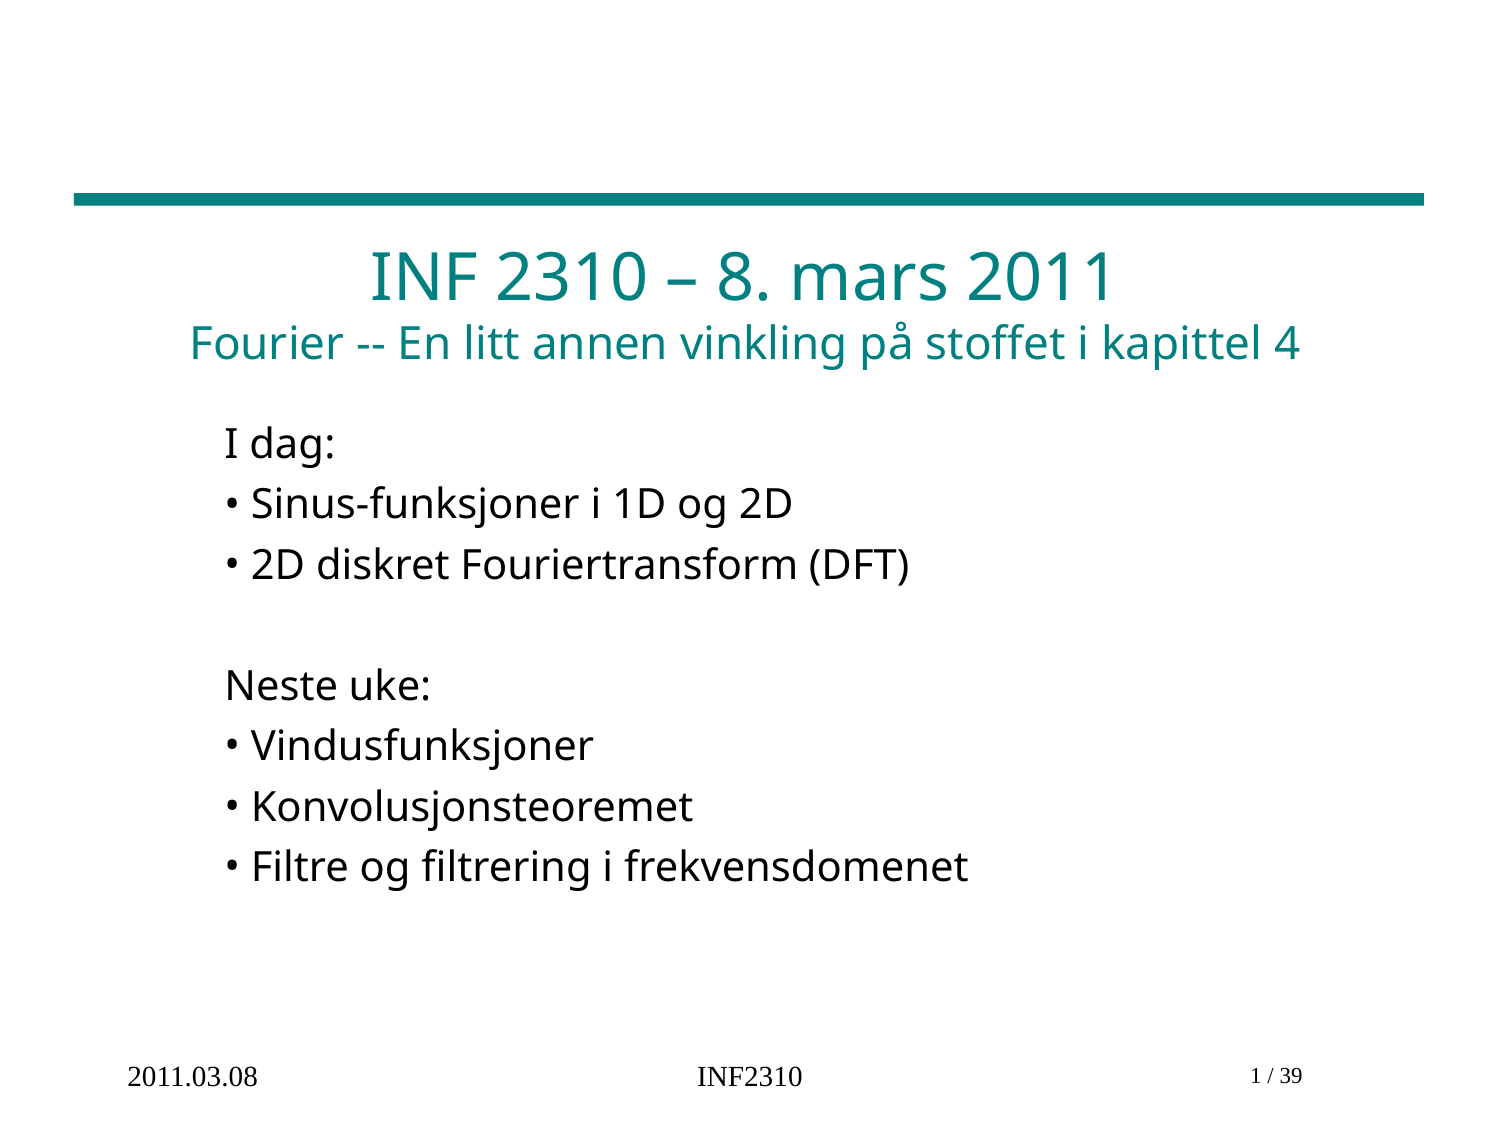

# INF 2310 – 8. mars 2011 Fourier -- En litt annen vinkling på stoffet i kapittel 4
I dag:
 Sinus-funksjoner i 1D og 2D
 2D diskret Fouriertransform (DFT)
Neste uke:
 Vindusfunksjoner
 Konvolusjonsteoremet
 Filtre og filtrering i frekvensdomenet
2011.03.08XXX
INF2310